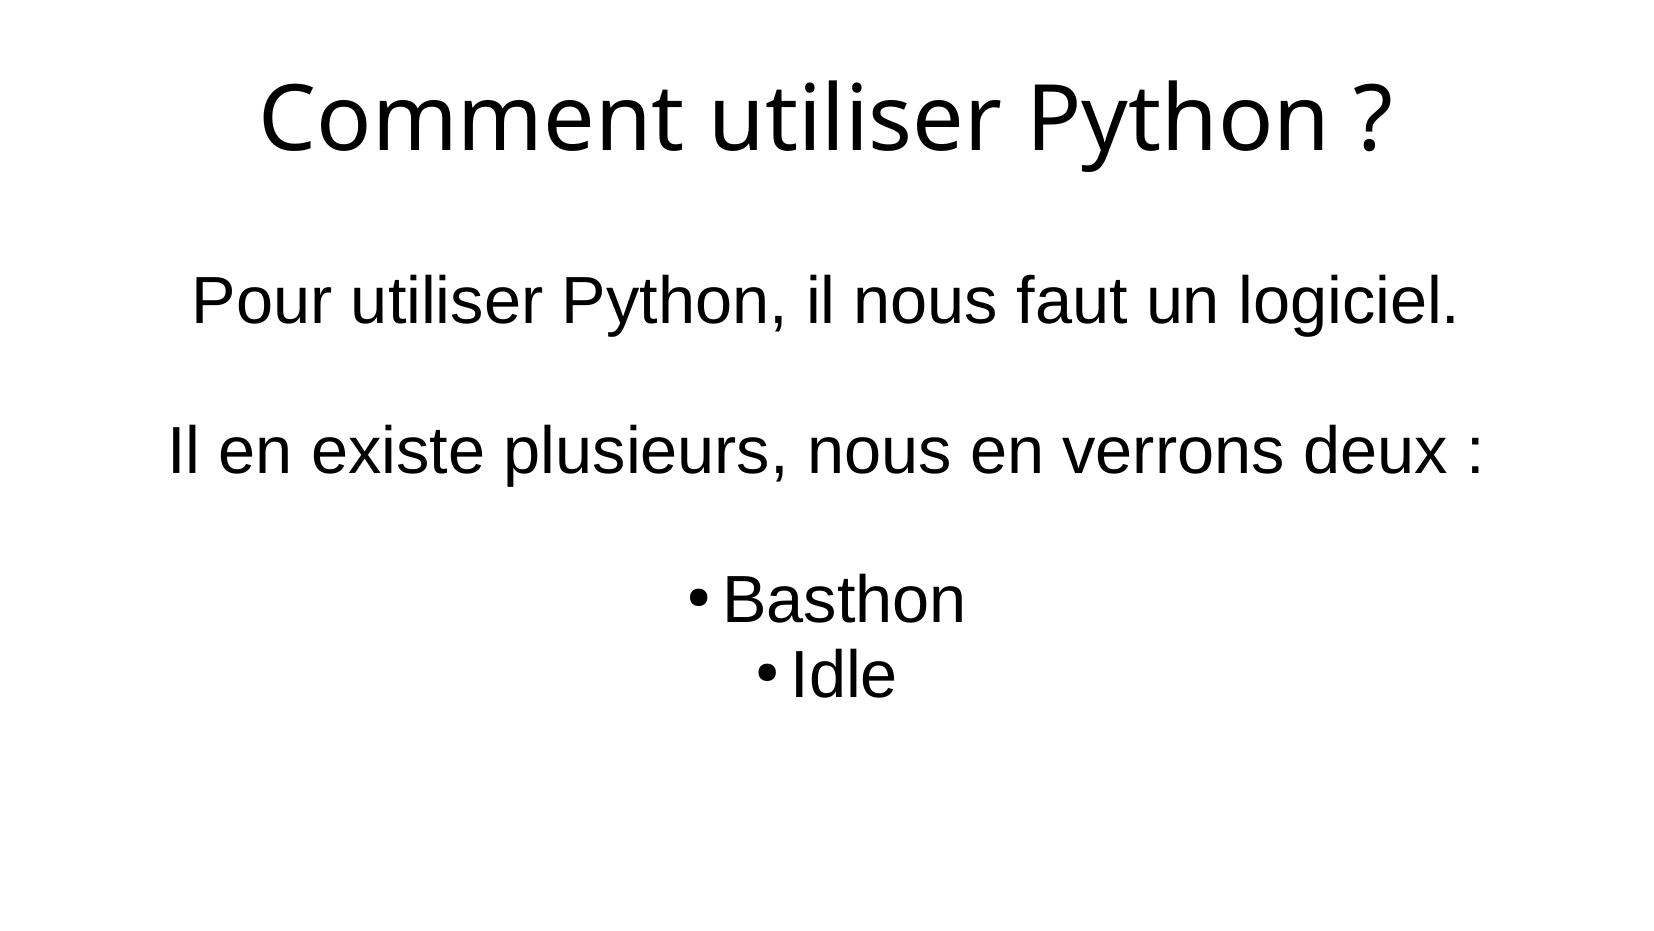

# Comment utiliser Python ?
Pour utiliser Python, il nous faut un logiciel.
Il en existe plusieurs, nous en verrons deux :
Basthon
Idle